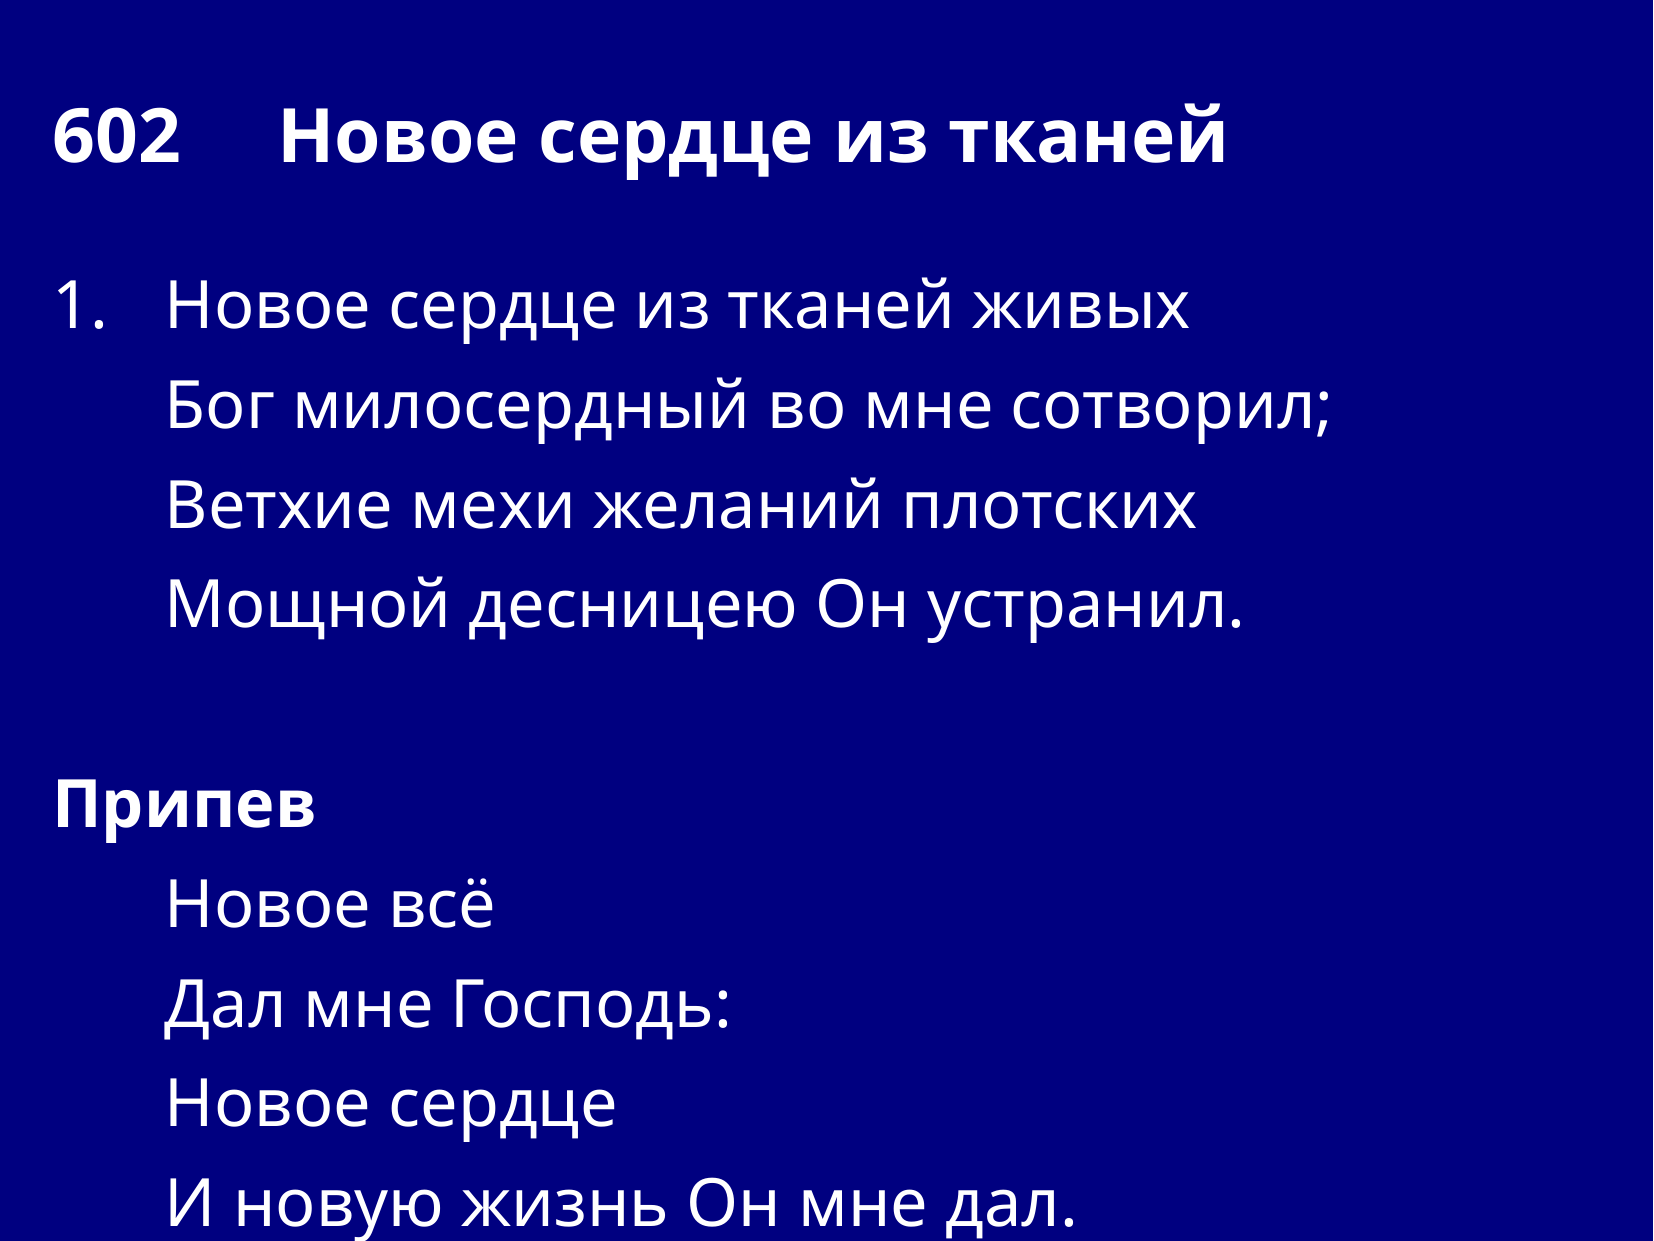

602	Новое сердце из тканей
1.	Новое сердце из тканей живых
	Бог милосердный во мне сотворил;
	Ветхие мехи желаний плотских
	Мощной десницею Он устранил.
Припев
	Новое всё
	Дал мне Господь:
	Новое сердце
	И новую жизнь Он мне дал.